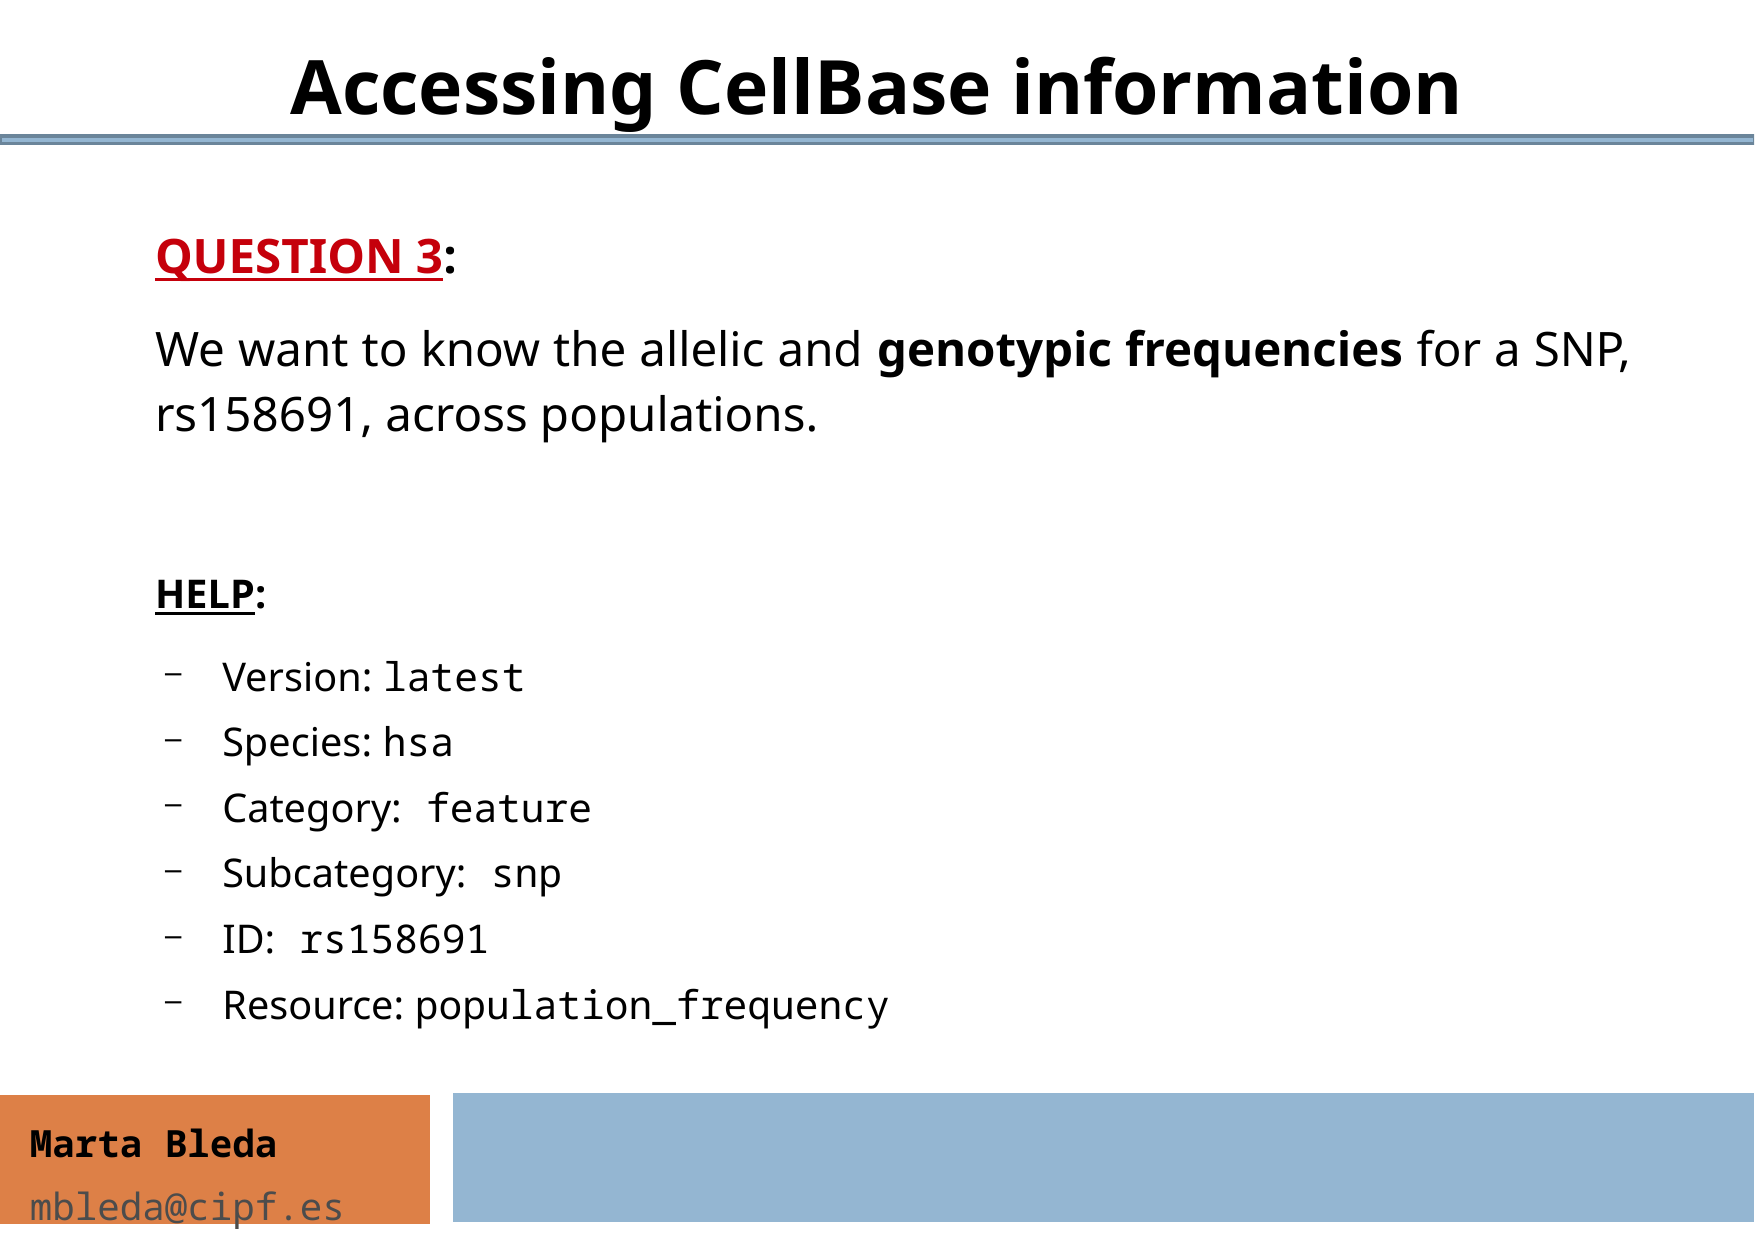

Accessing CellBase information
# QUESTION 3:
We want to know the allelic and genotypic frequencies for a SNP, rs158691, across populations.
HELP:
Version: latest
Species: hsa
Category: feature
Subcategory: snp
ID: rs158691
Resource: population_frequency
Marta Bleda
mbleda@cipf.es